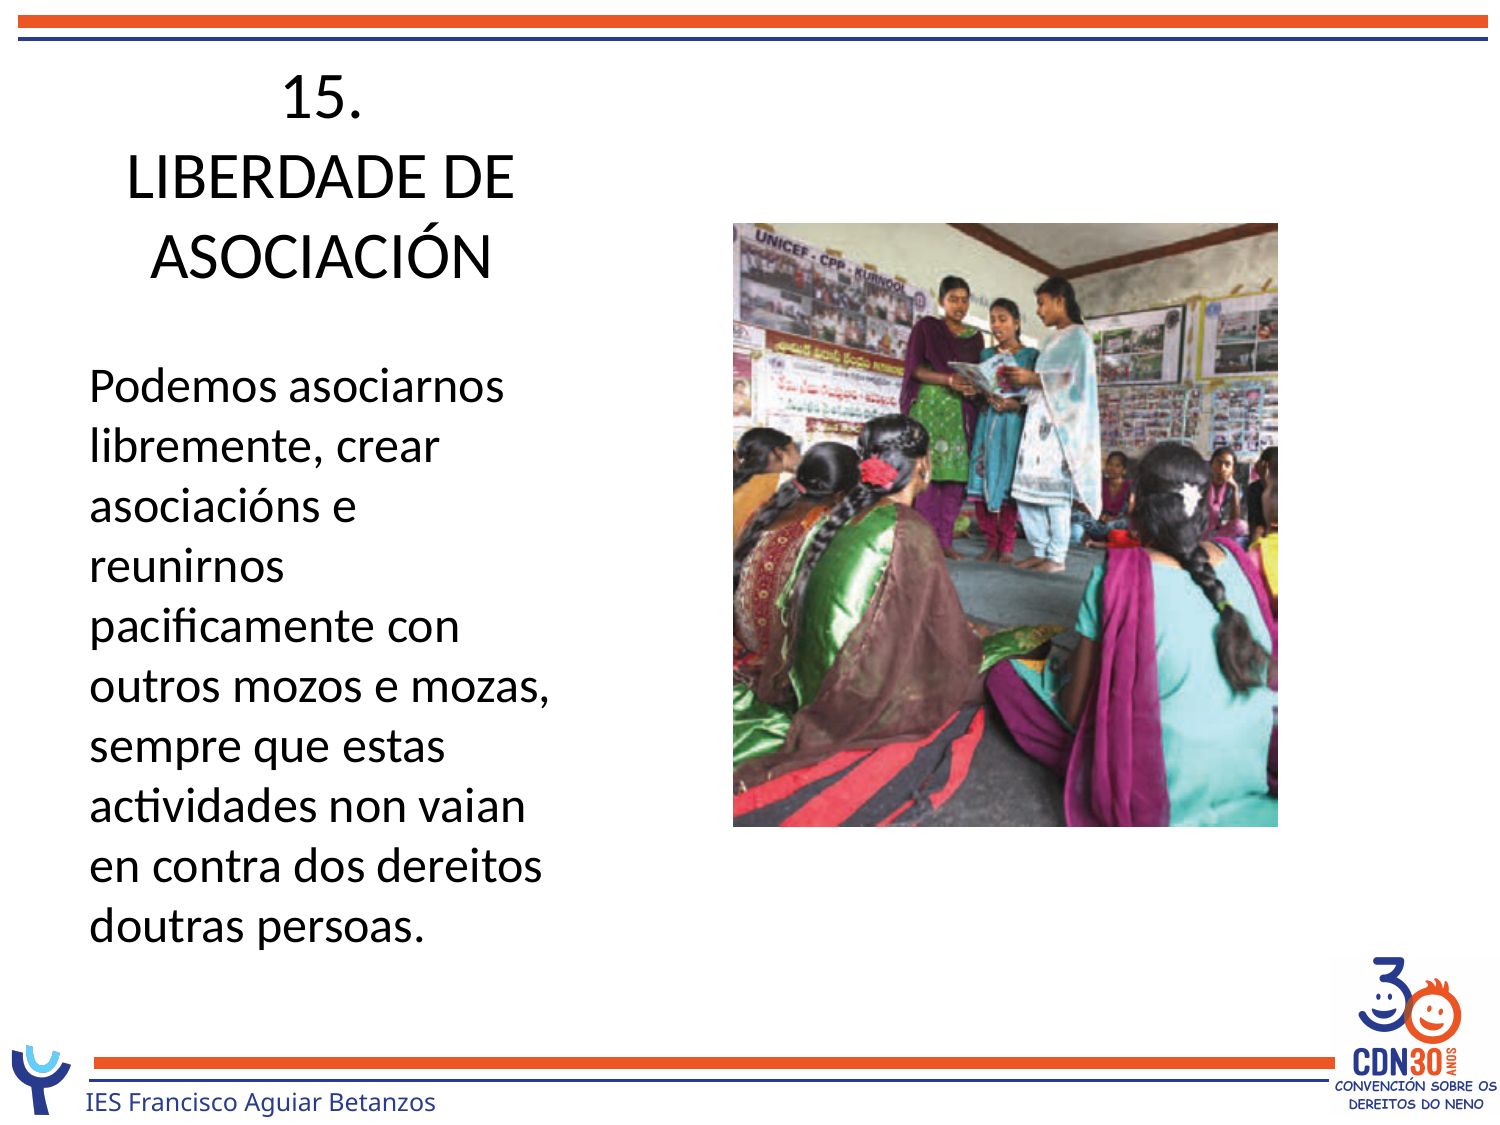

# 15. LIBERDADE DE ASOCIACIÓN
Podemos asociarnos libremente, crear asociacións e reunirnos pacificamente con outros mozos e mozas, sempre que estas actividades non vaian en contra dos dereitos doutras persoas.